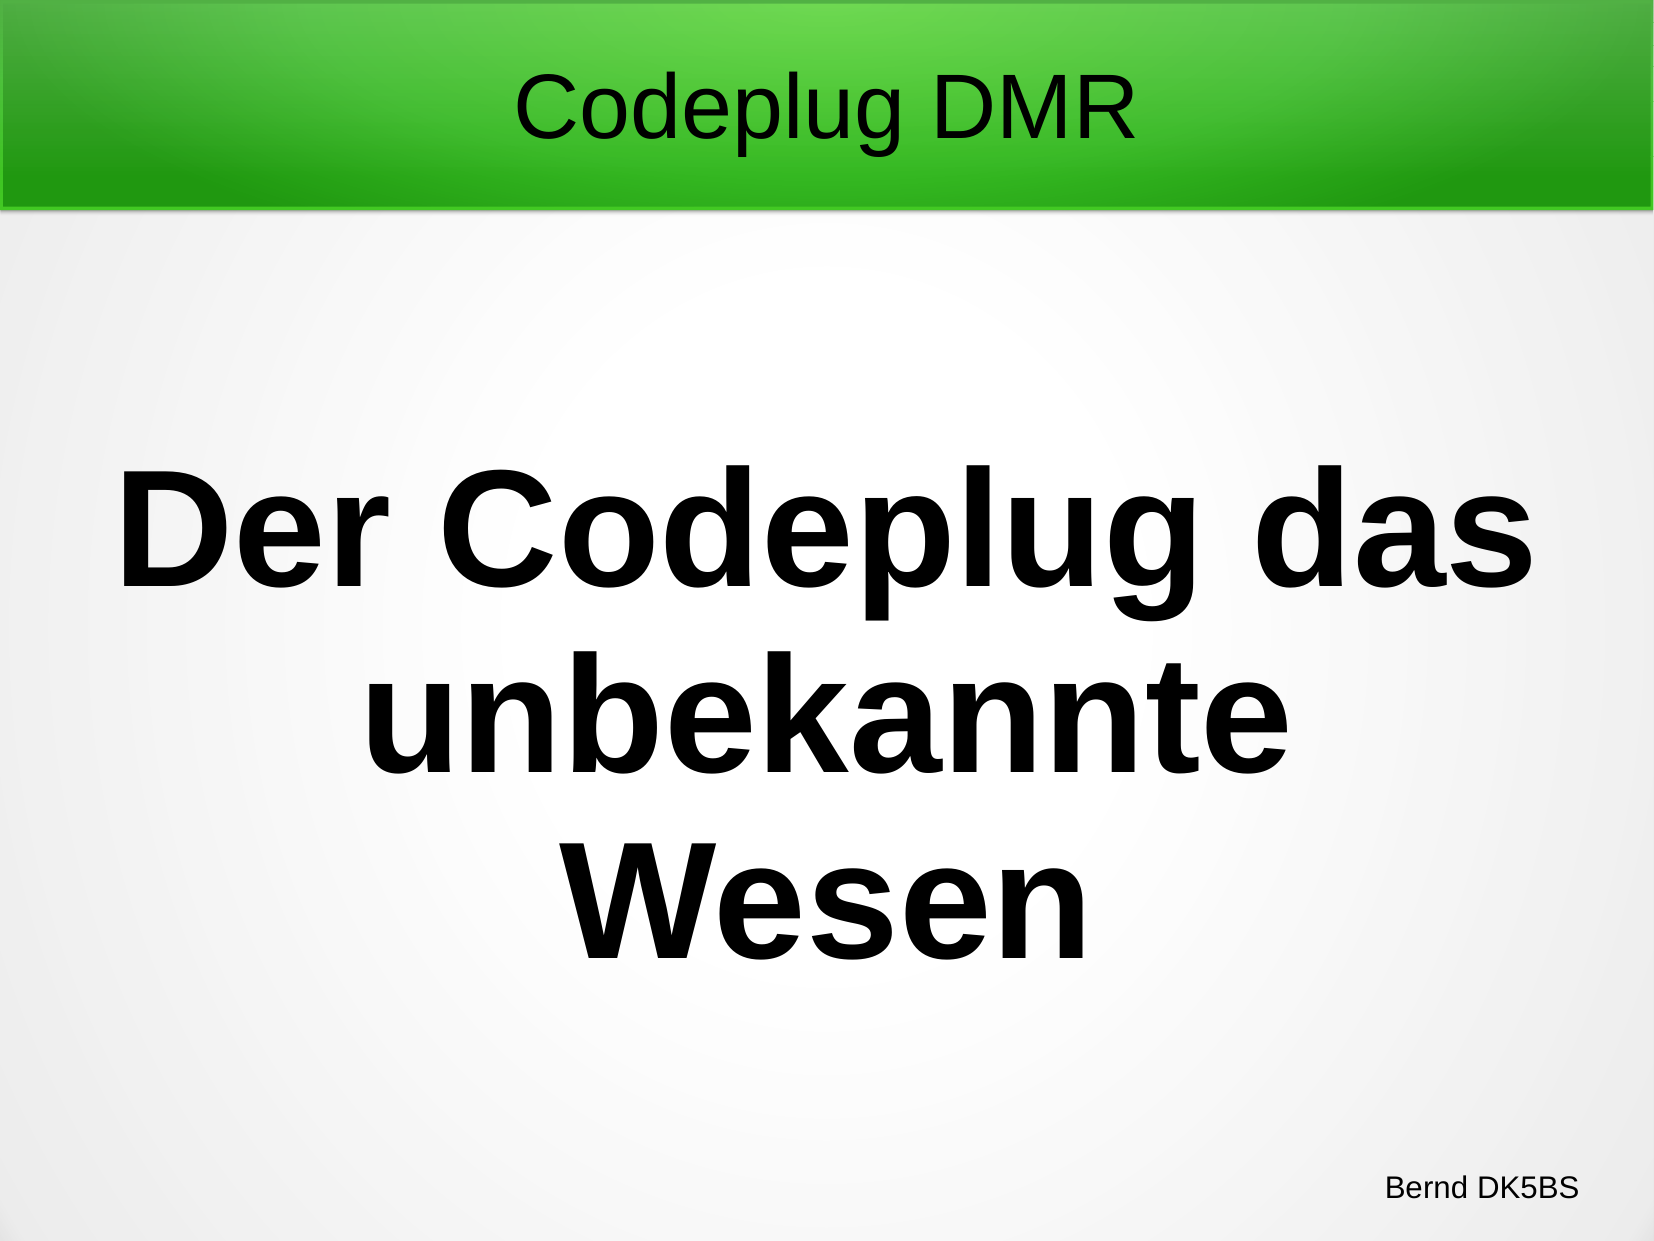

# Codeplug DMR
Der Codeplug das unbekannte Wesen
Bernd DK5BS